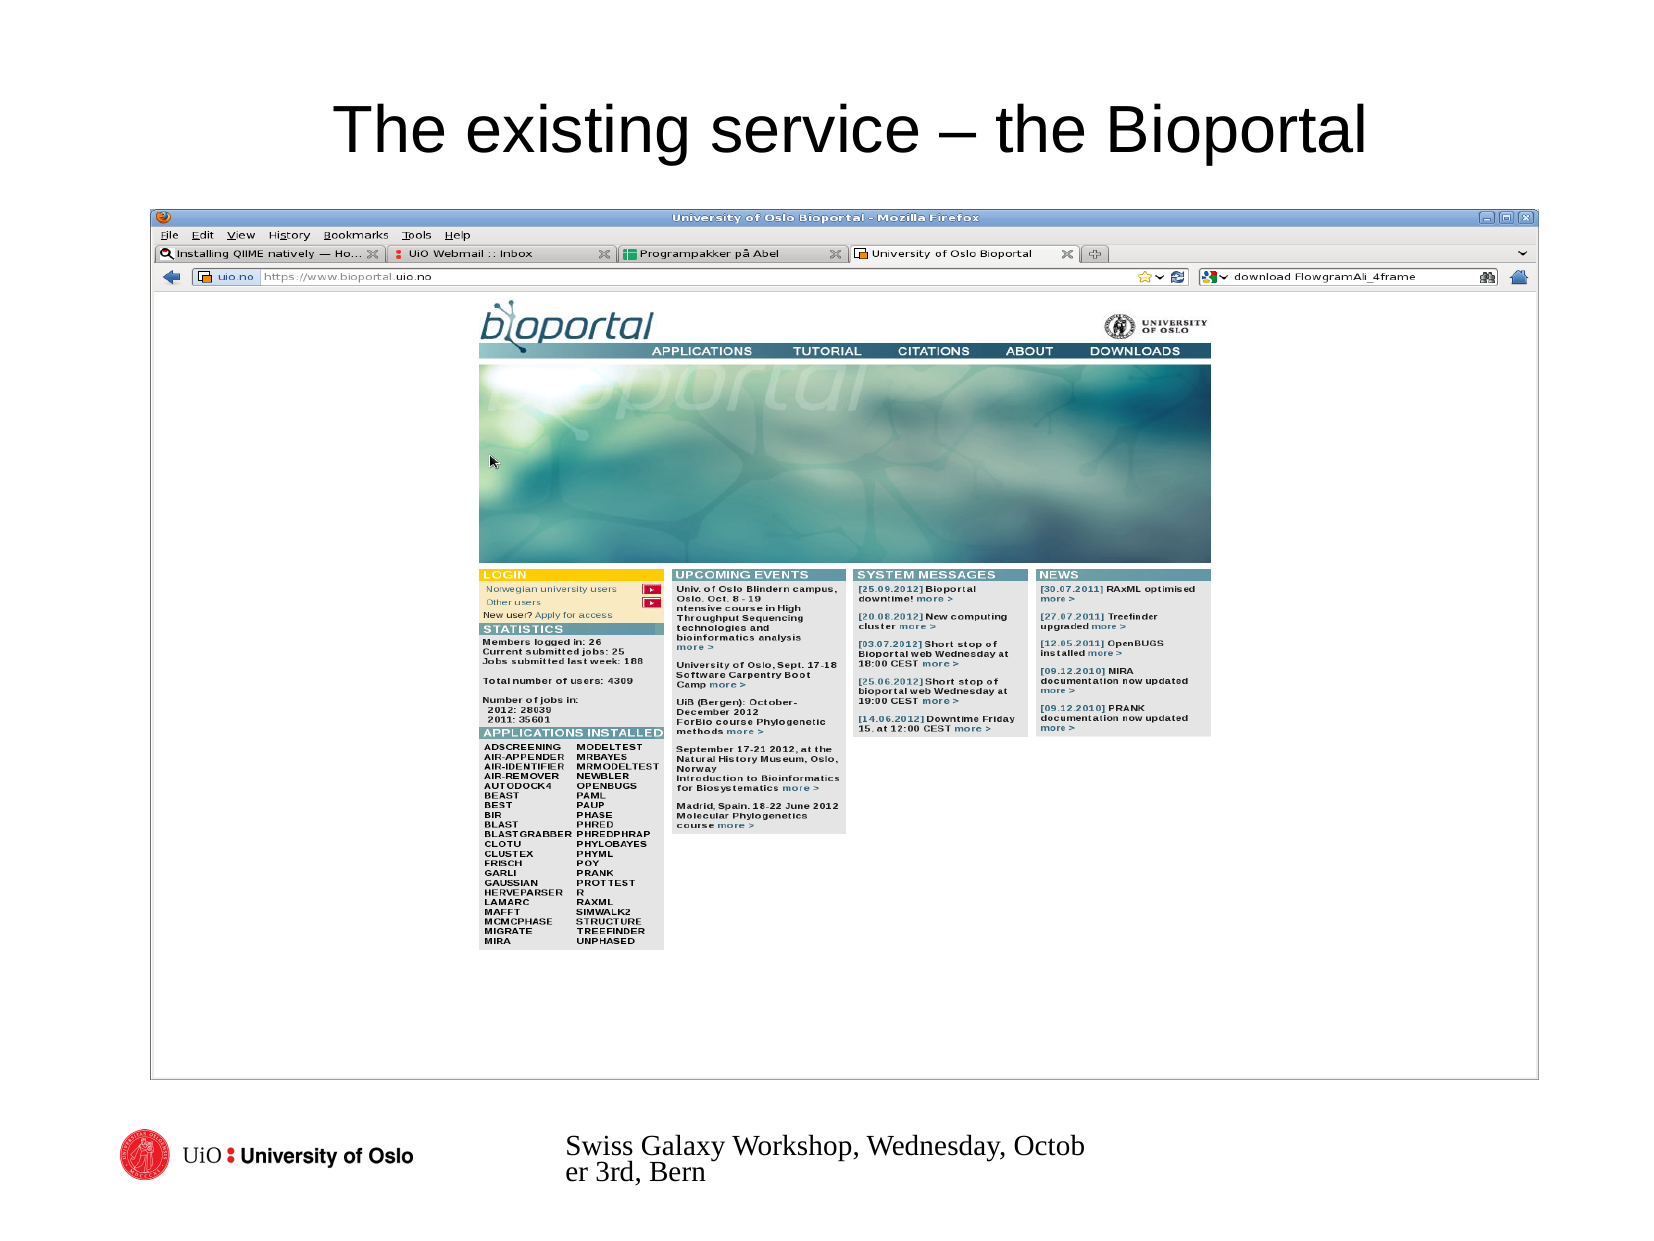

# The existing service – the Bioportal
Swiss Galaxy Workshop, Wednesday, October 3rd, Bern